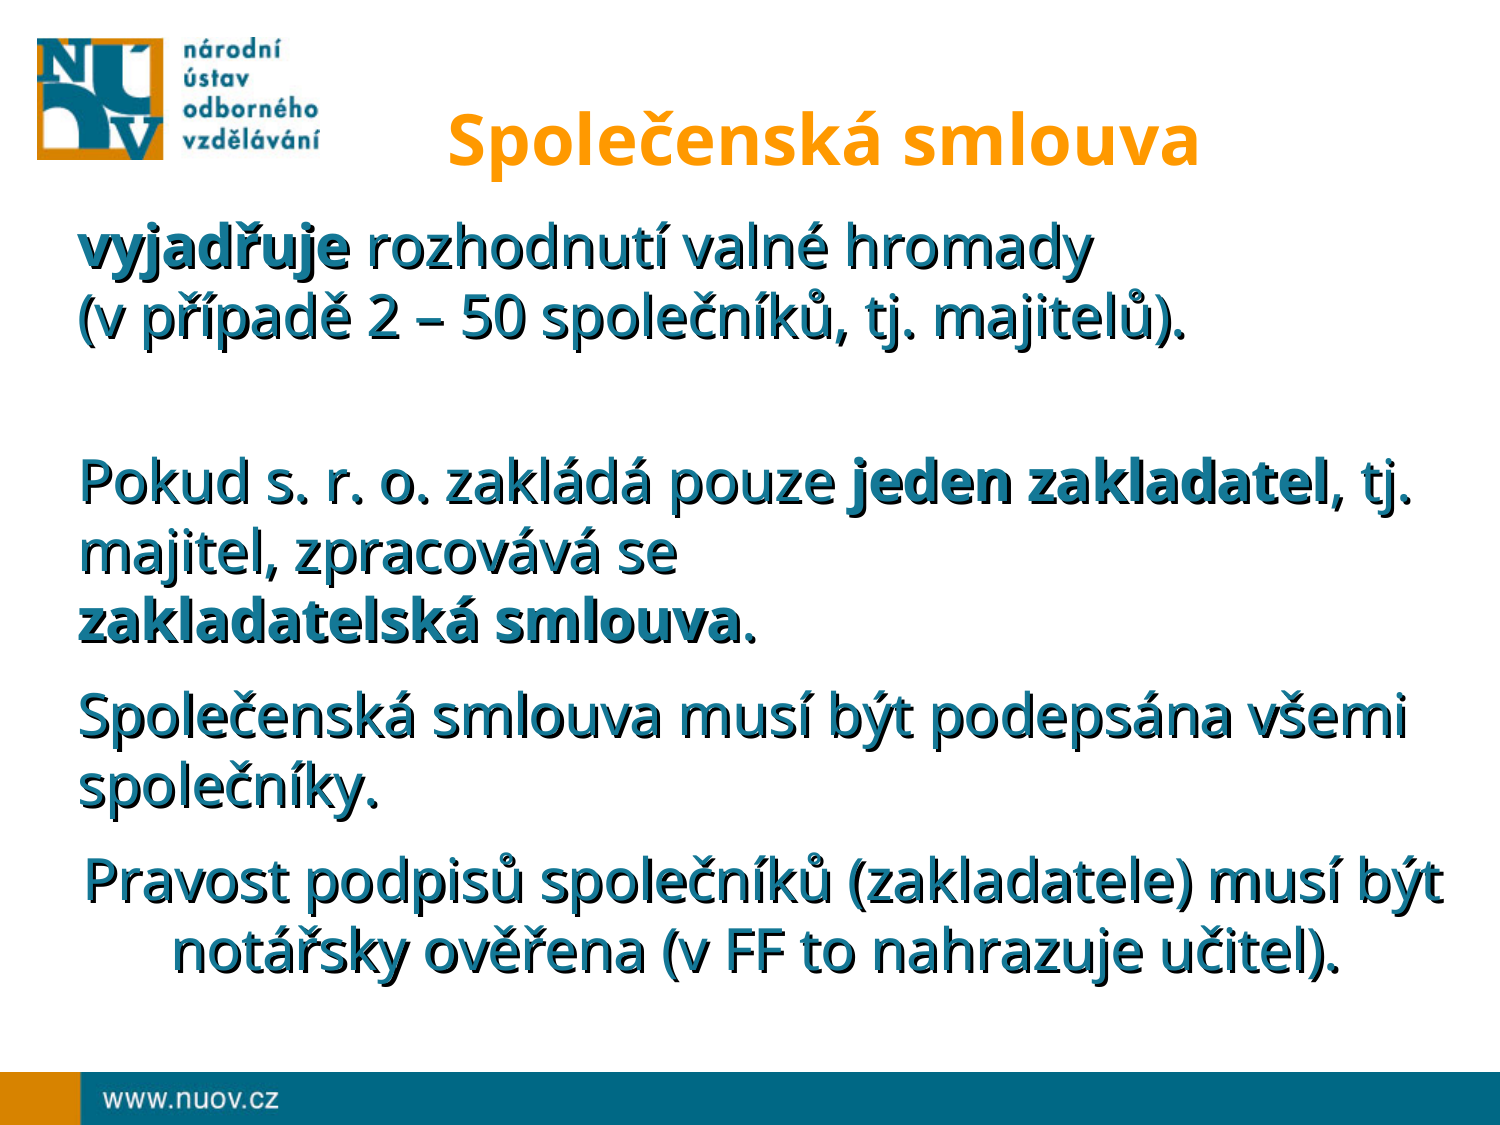

# Společenská smlouva
vyjadřuje rozhodnutí valné hromady
(v případě 2 – 50 společníků, tj. majitelů).
Pokud s. r. o. zakládá pouze jeden zakladatel, tj. majitel, zpracovává se
zakladatelská smlouva.
Společenská smlouva musí být podepsána všemi společníky.
Pravost podpisů společníků (zakladatele) musí být notářsky ověřena (v FF to nahrazuje učitel).